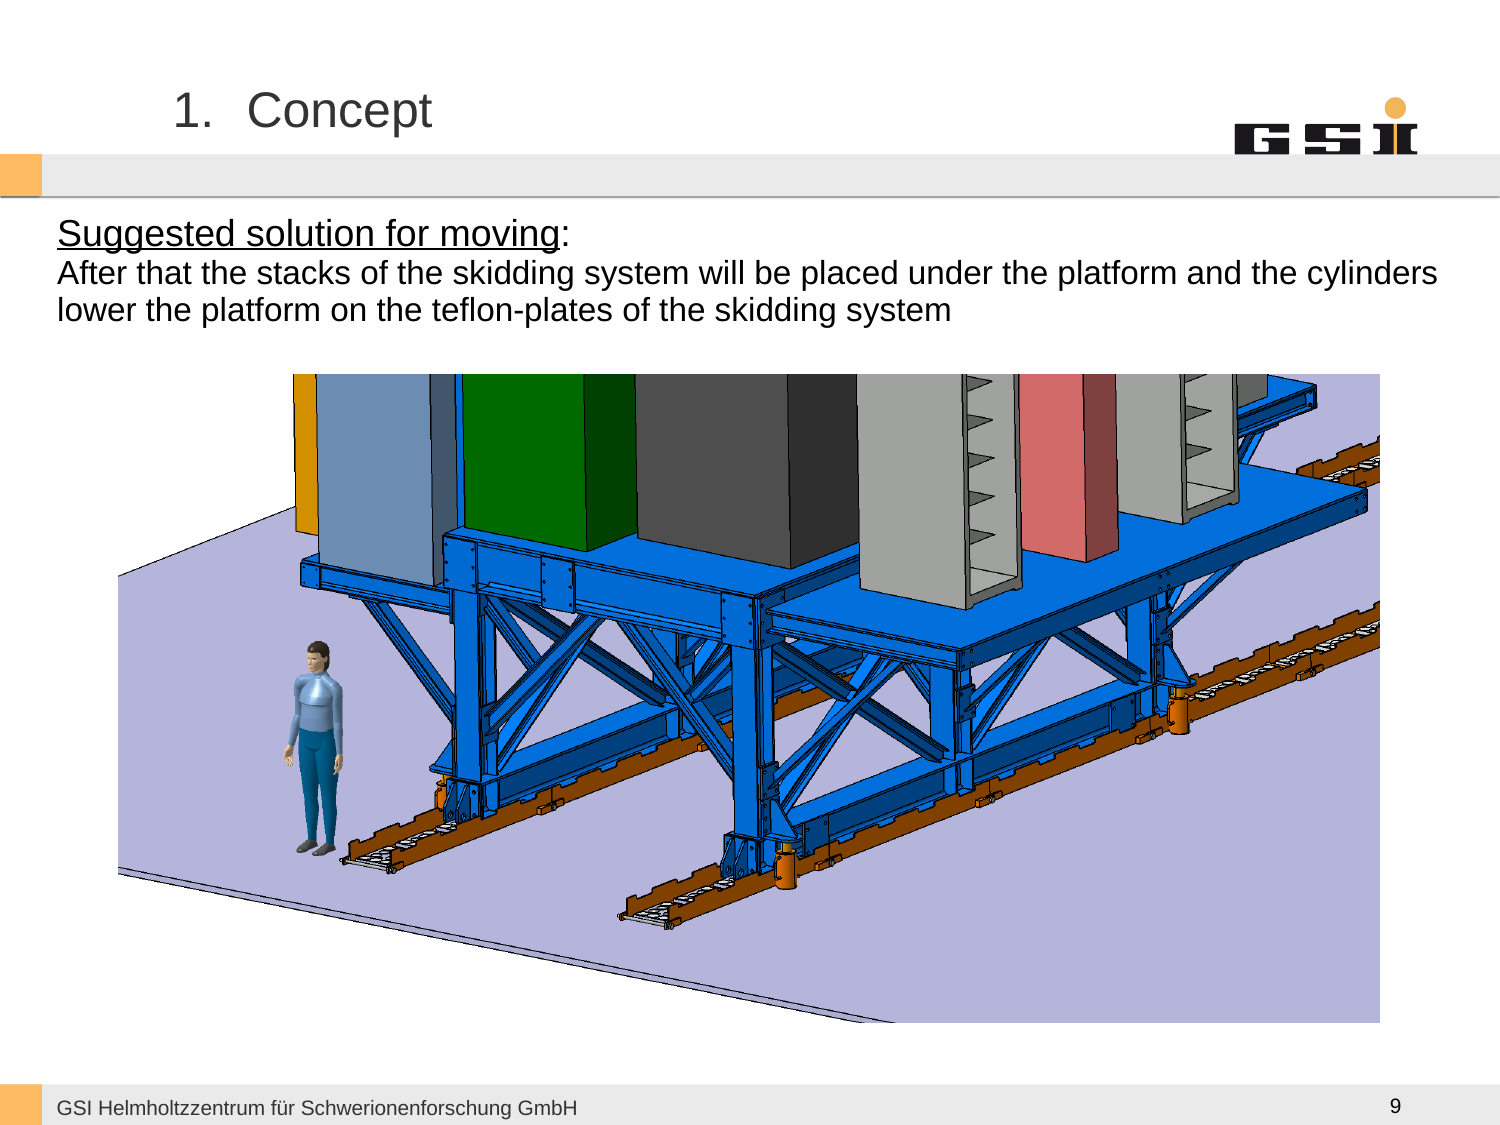

# 1.	Concept
Suggested solution for moving:
After that the stacks of the skidding system will be placed under the platform and the cylinders
lower the platform on the teflon-plates of the skidding system